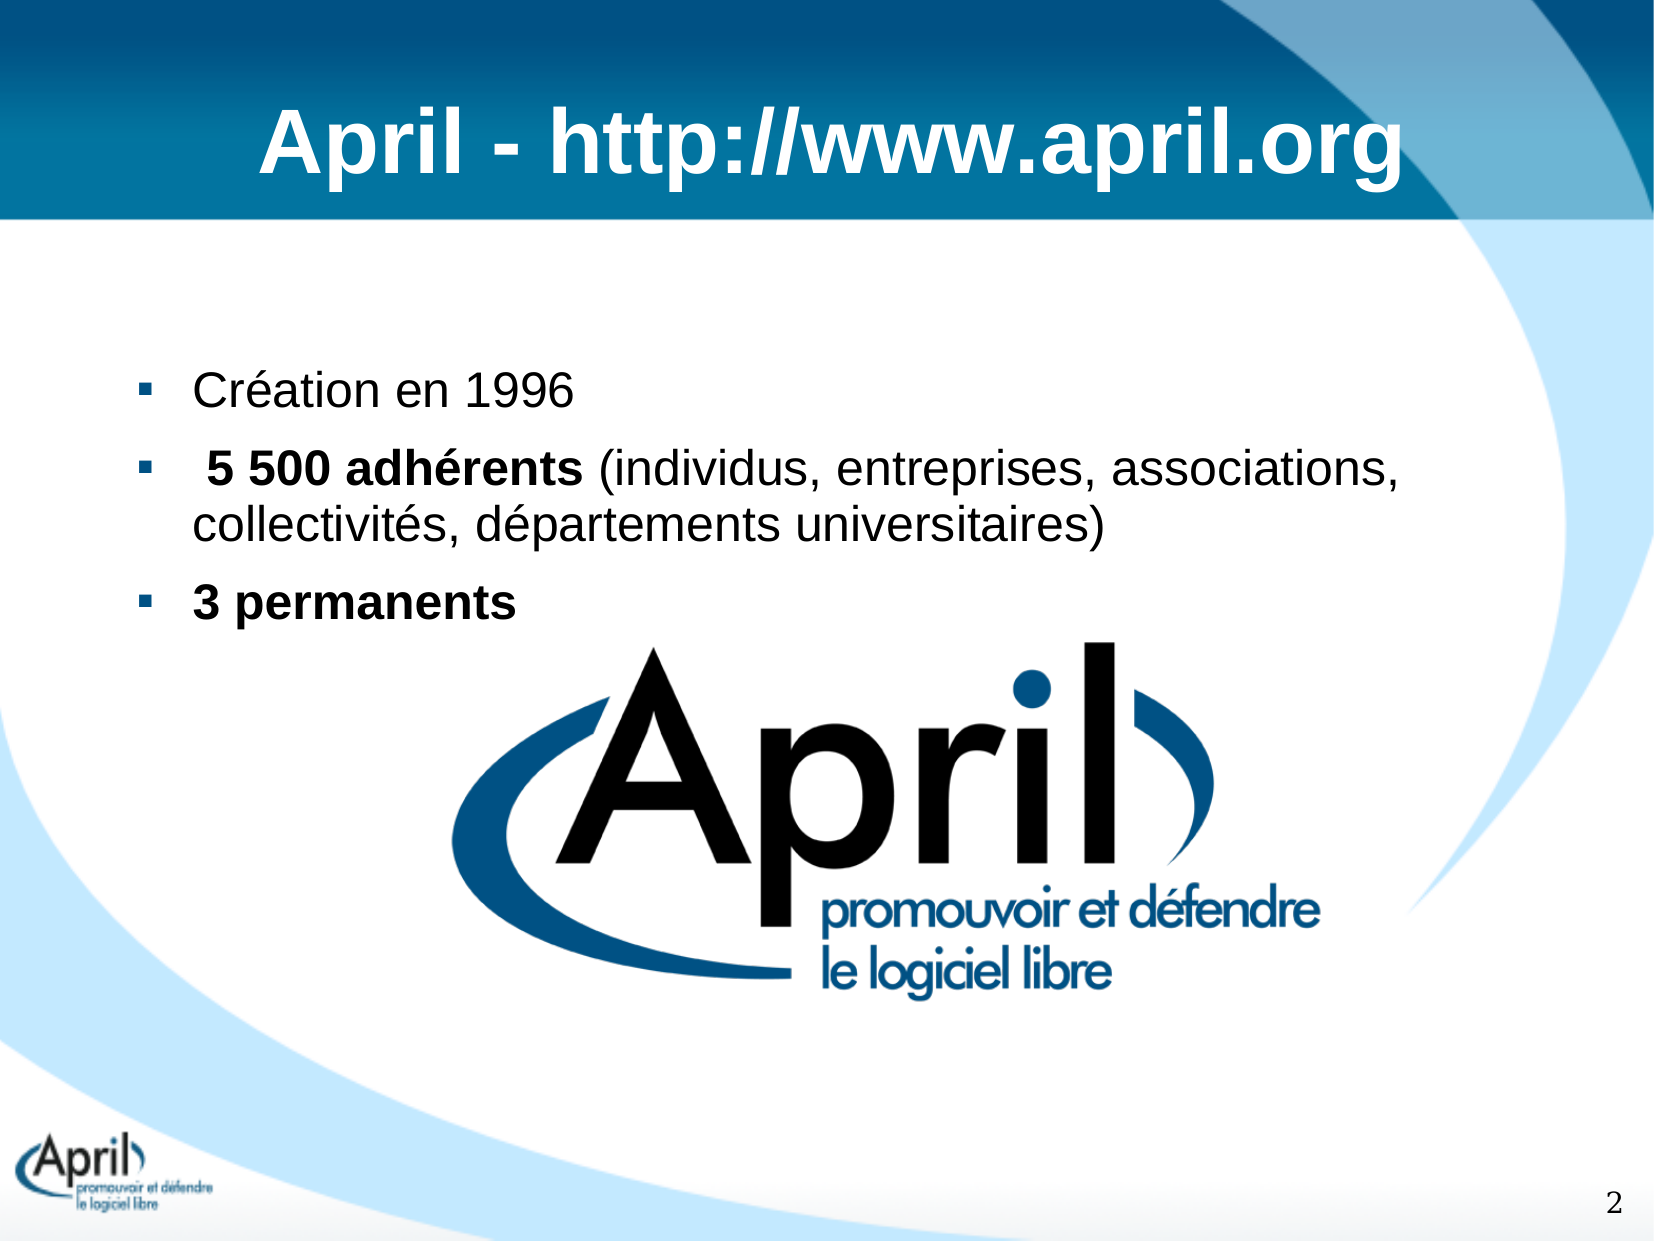

# April - http://www.april.org
Création en 1996
 5 500 adhérents (individus, entreprises, associations, collectivités, départements universitaires)
3 permanents
2